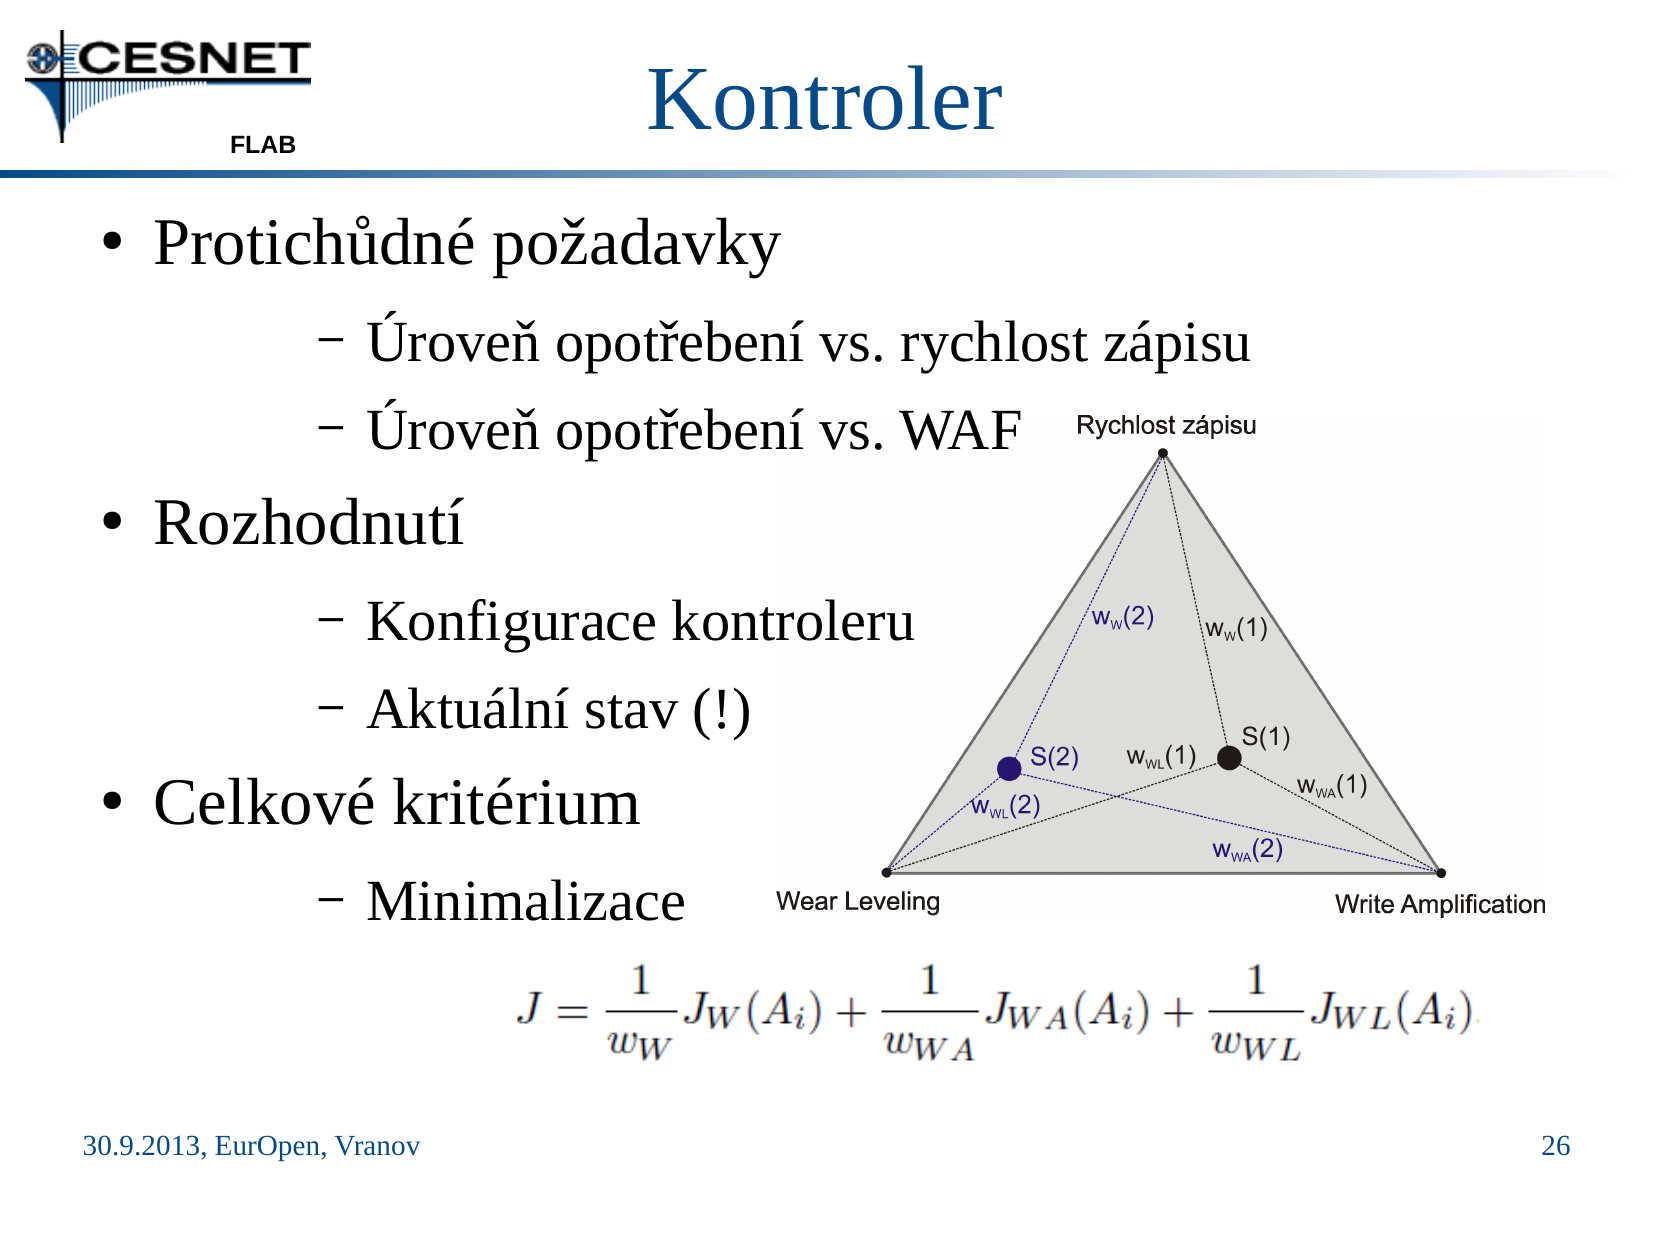

# Kontroler
Protichůdné požadavky
Úroveň opotřebení vs. rychlost zápisu
Úroveň opotřebení vs. WAF
Rozhodnutí
Konfigurace kontroleru
Aktuální stav (!)
Celkové kritérium
Minimalizace
30.9.2013, EurOpen, Vranov
26